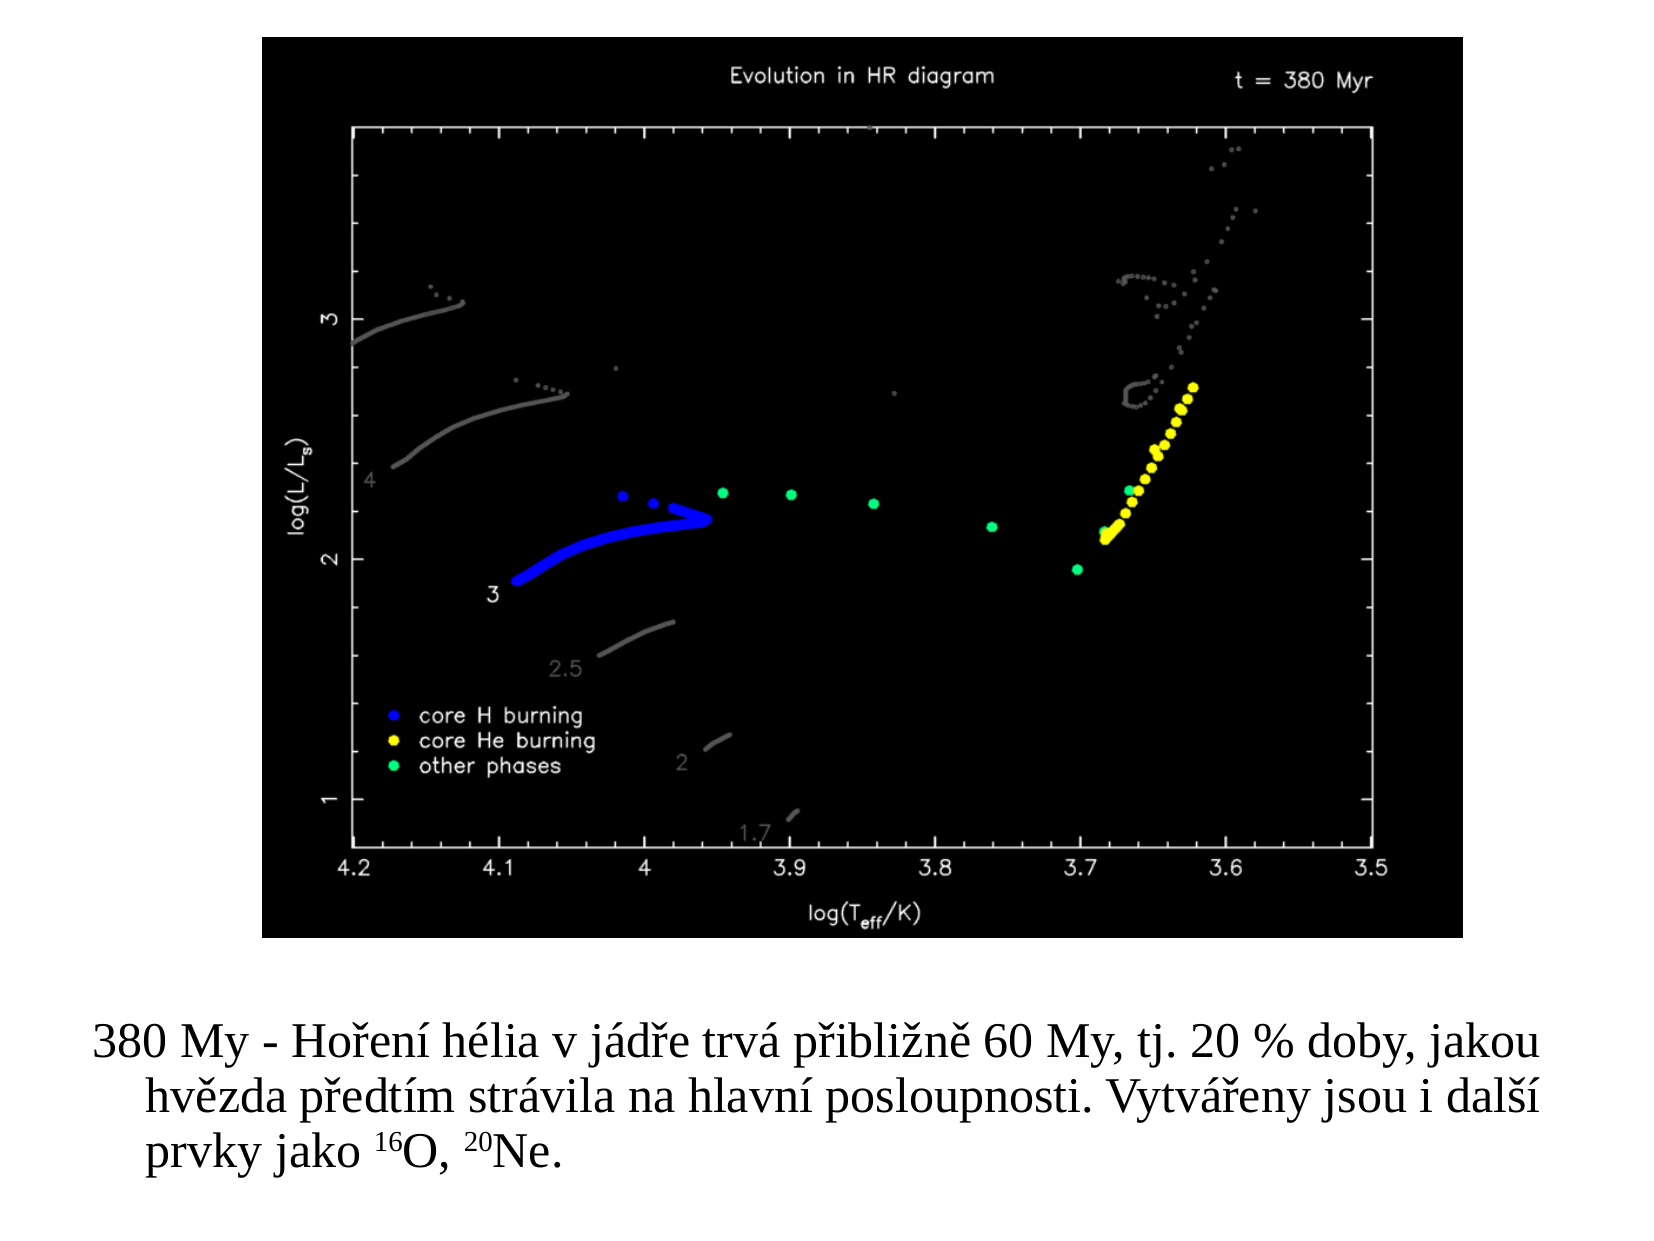

# 380 My - Hoření hélia v jádře trvá přibližně 60 My, tj. 20 % doby, jakou hvězda předtím strávila na hlavní posloupnosti. Vytvářeny jsou i další prvky jako 16O, 20Ne.